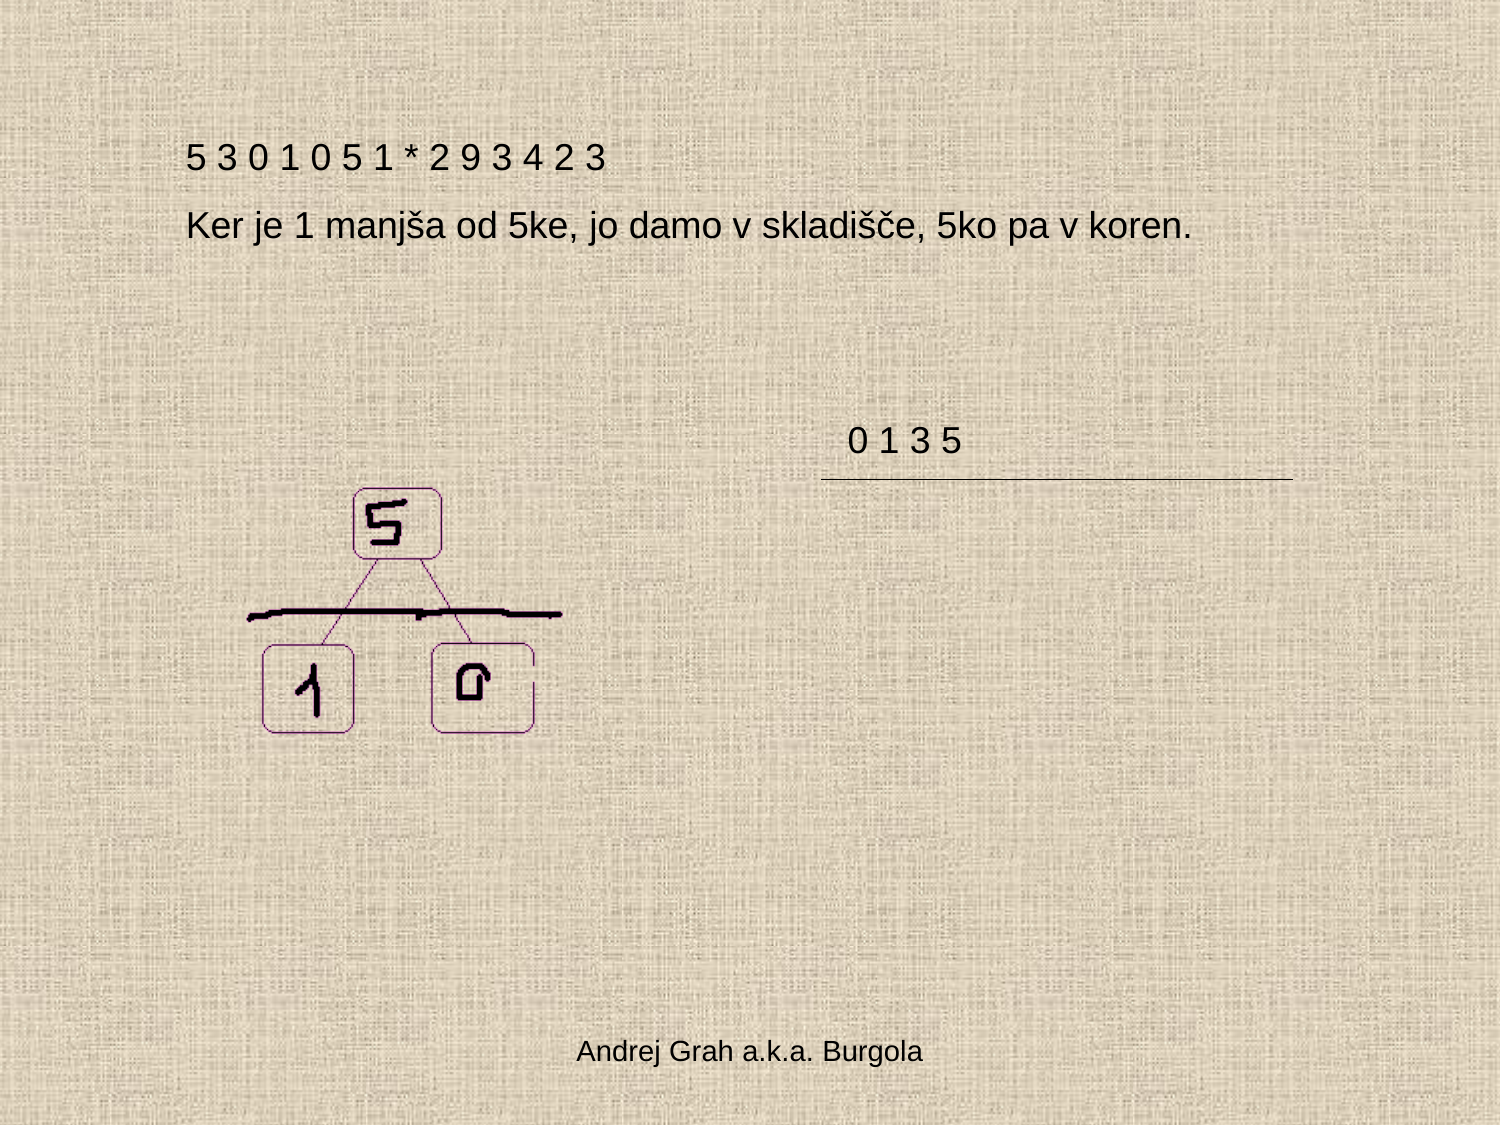

5 3 0 1 0 5 1 * 2 9 3 4 2 3
Ker je 1 manjša od 5ke, jo damo v skladišče, 5ko pa v koren.
0 1 3 5
Andrej Grah a.k.a. Burgola